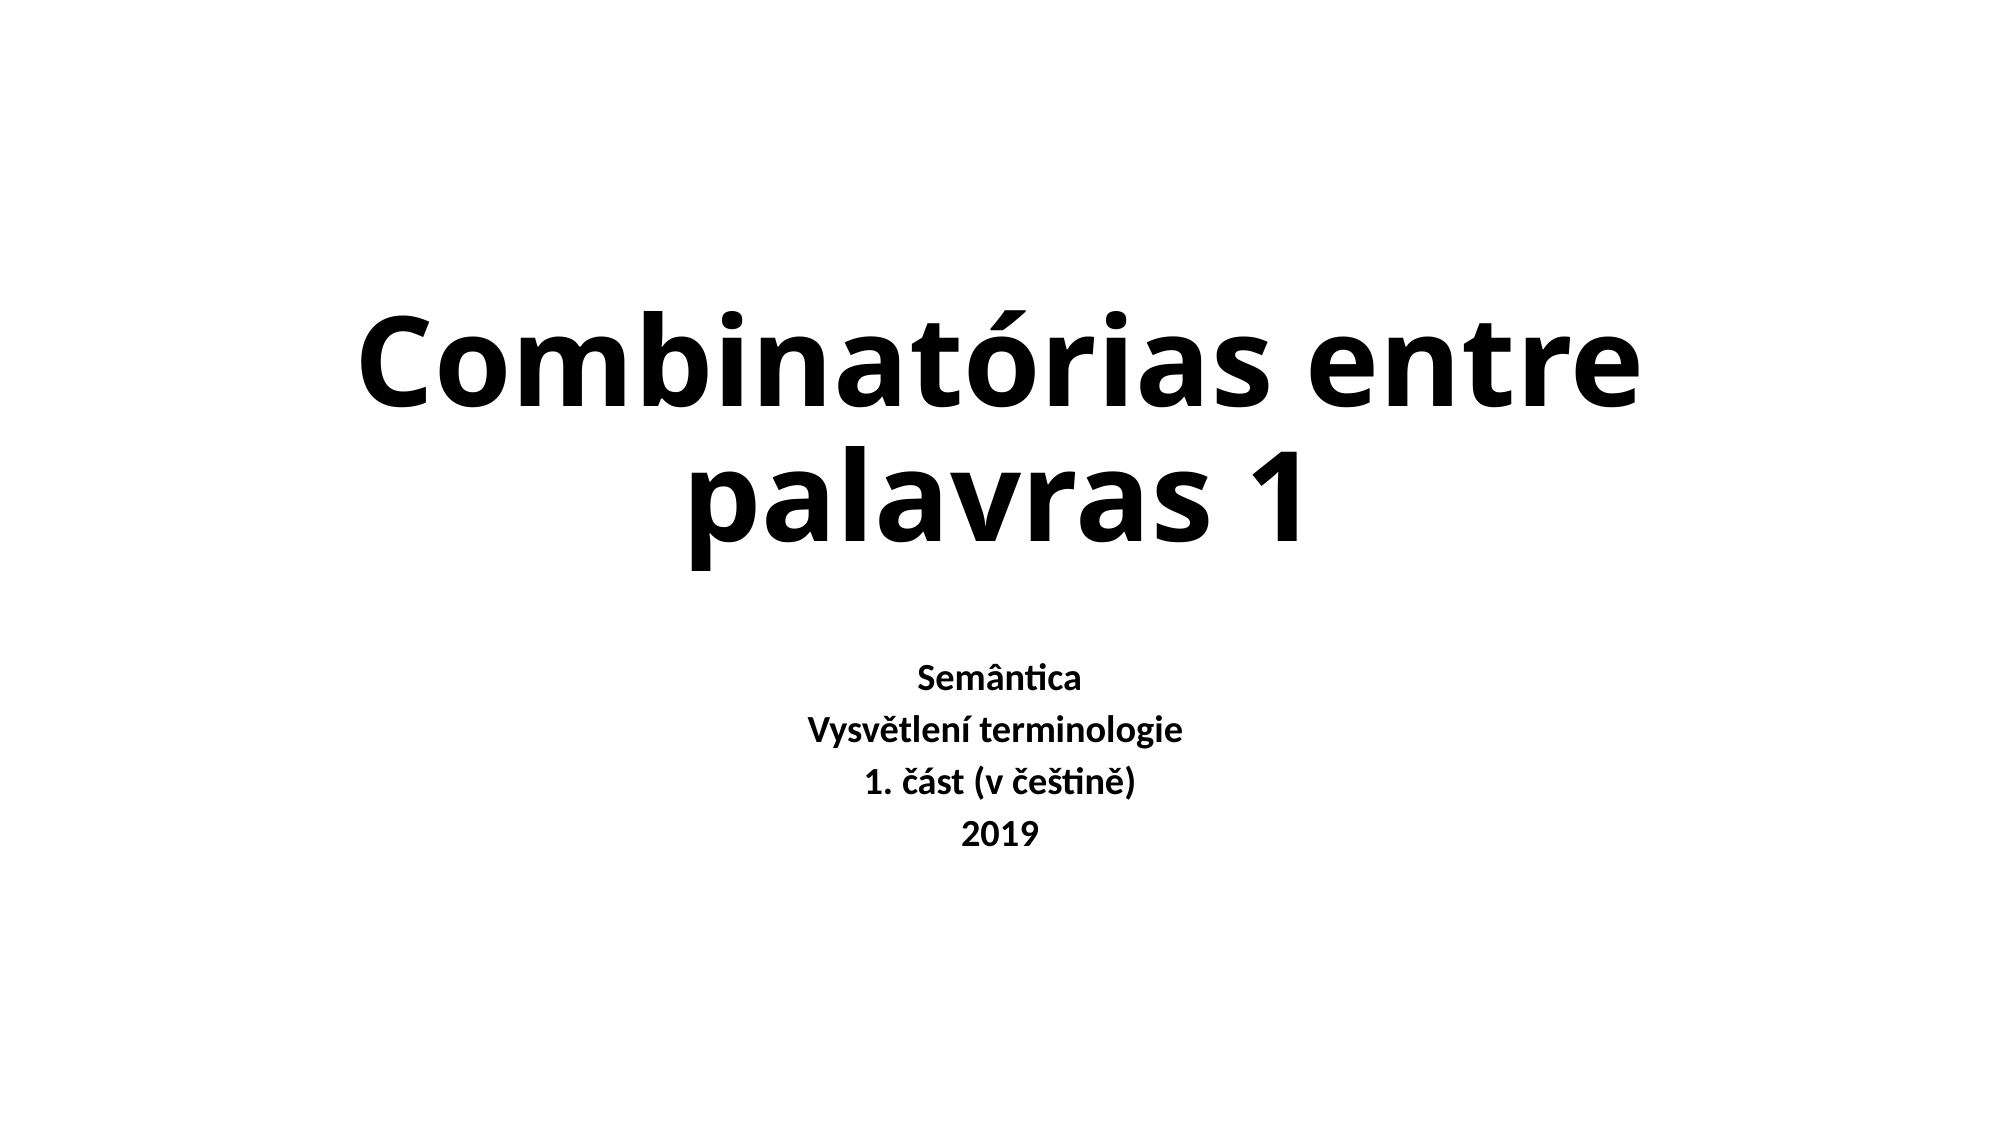

# Combinatórias entre palavras 1
Semântica
Vysvětlení terminologie
1. část (v češtině)
2019